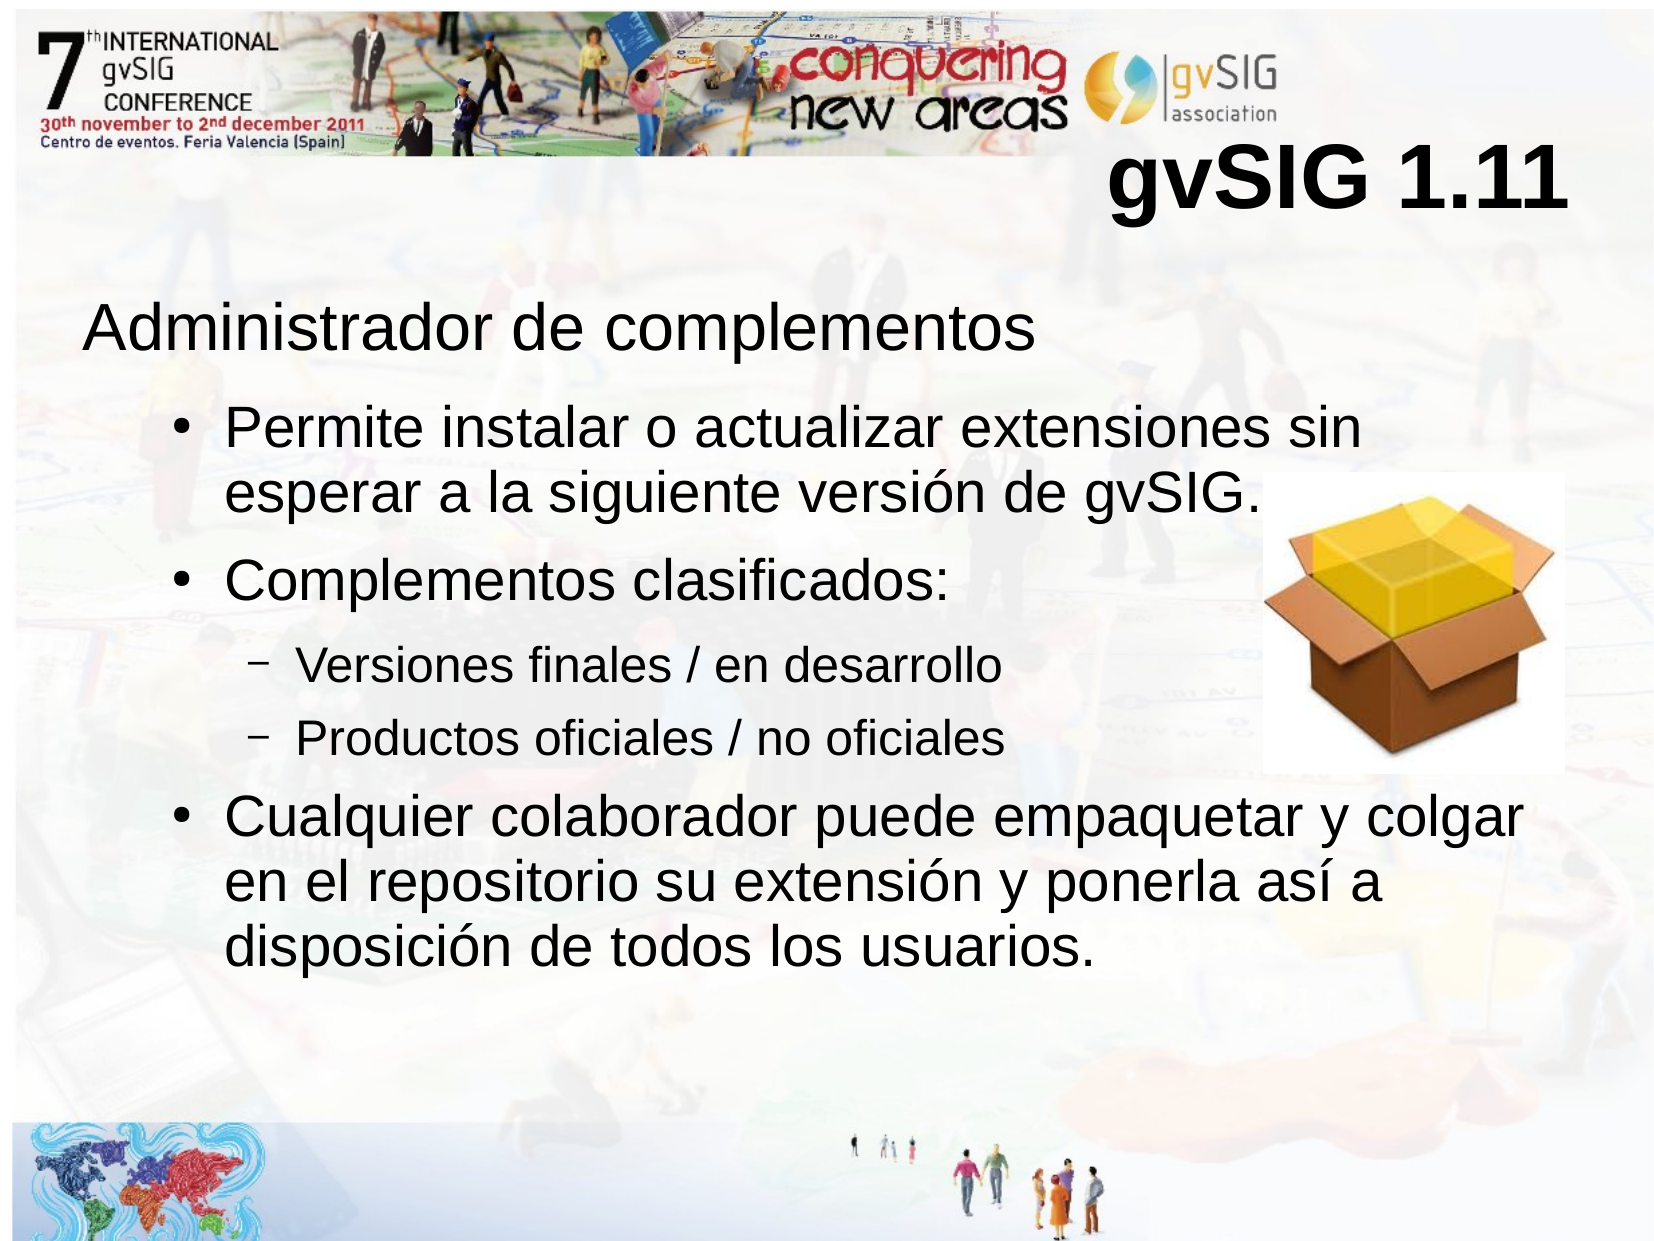

# gvSIG 1.11
Administrador de complementos
Permite instalar o actualizar extensiones sin esperar a la siguiente versión de gvSIG.
Complementos clasificados:
Versiones finales / en desarrollo
Productos oficiales / no oficiales
Cualquier colaborador puede empaquetar y colgar en el repositorio su extensión y ponerla así a disposición de todos los usuarios.